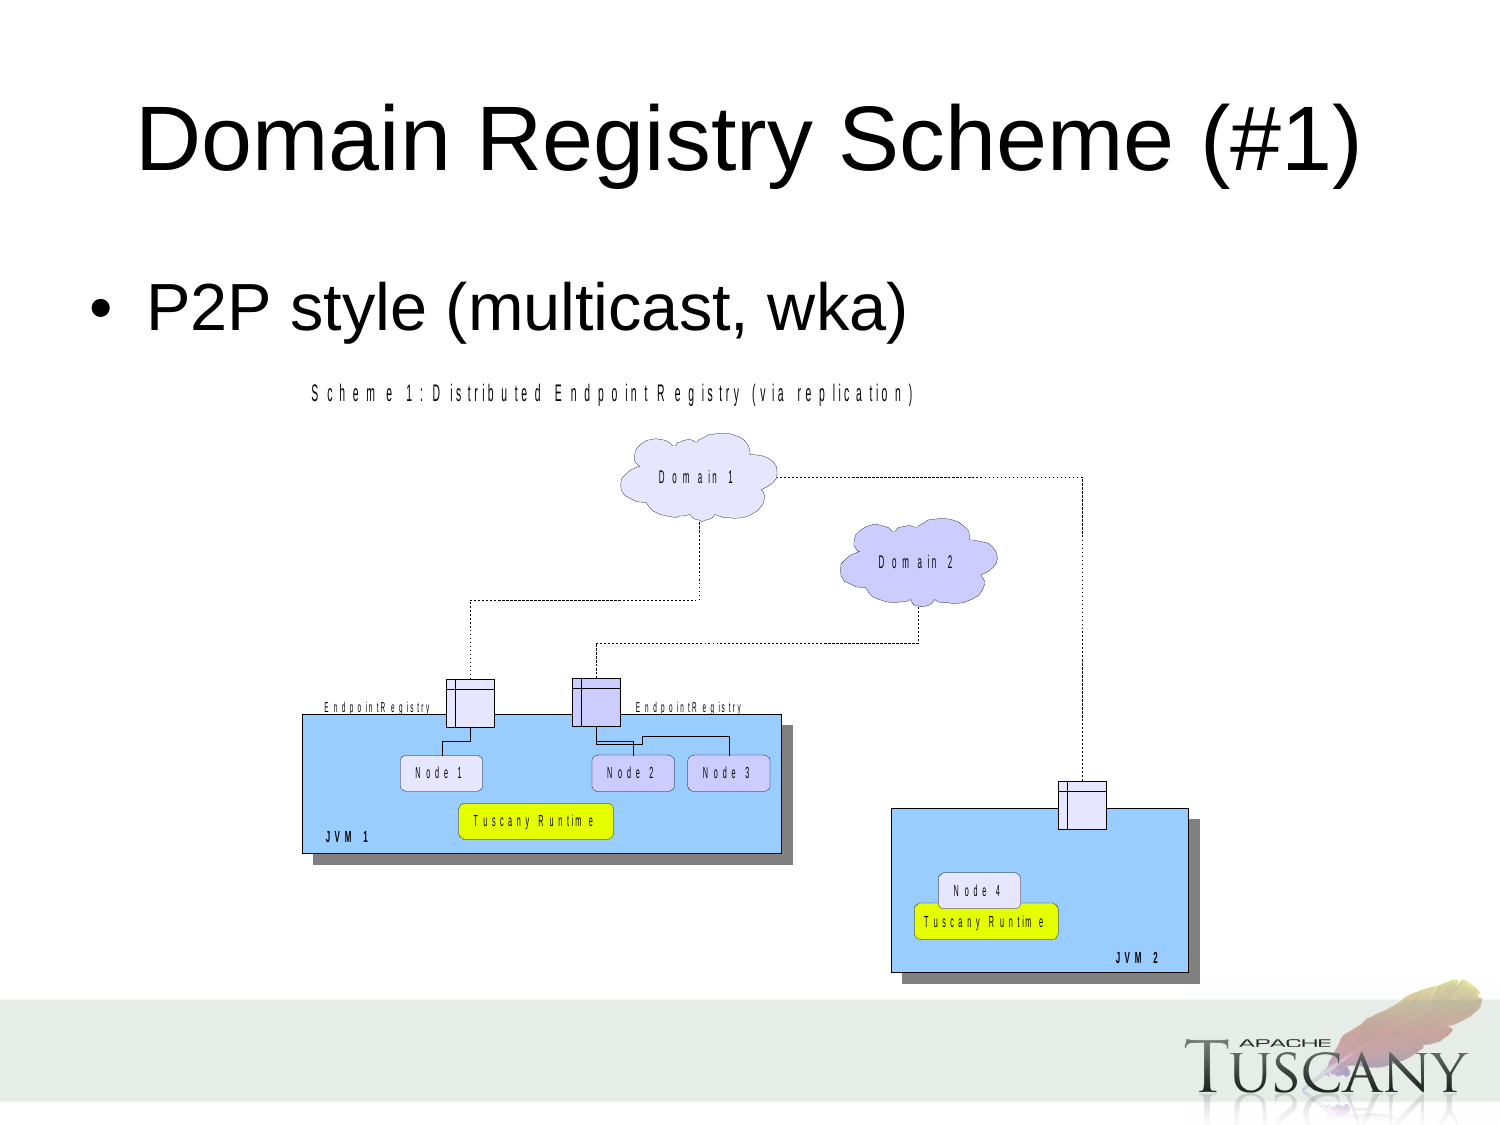

# Domain Registry Scheme (#1)
P2P style (multicast, wka)